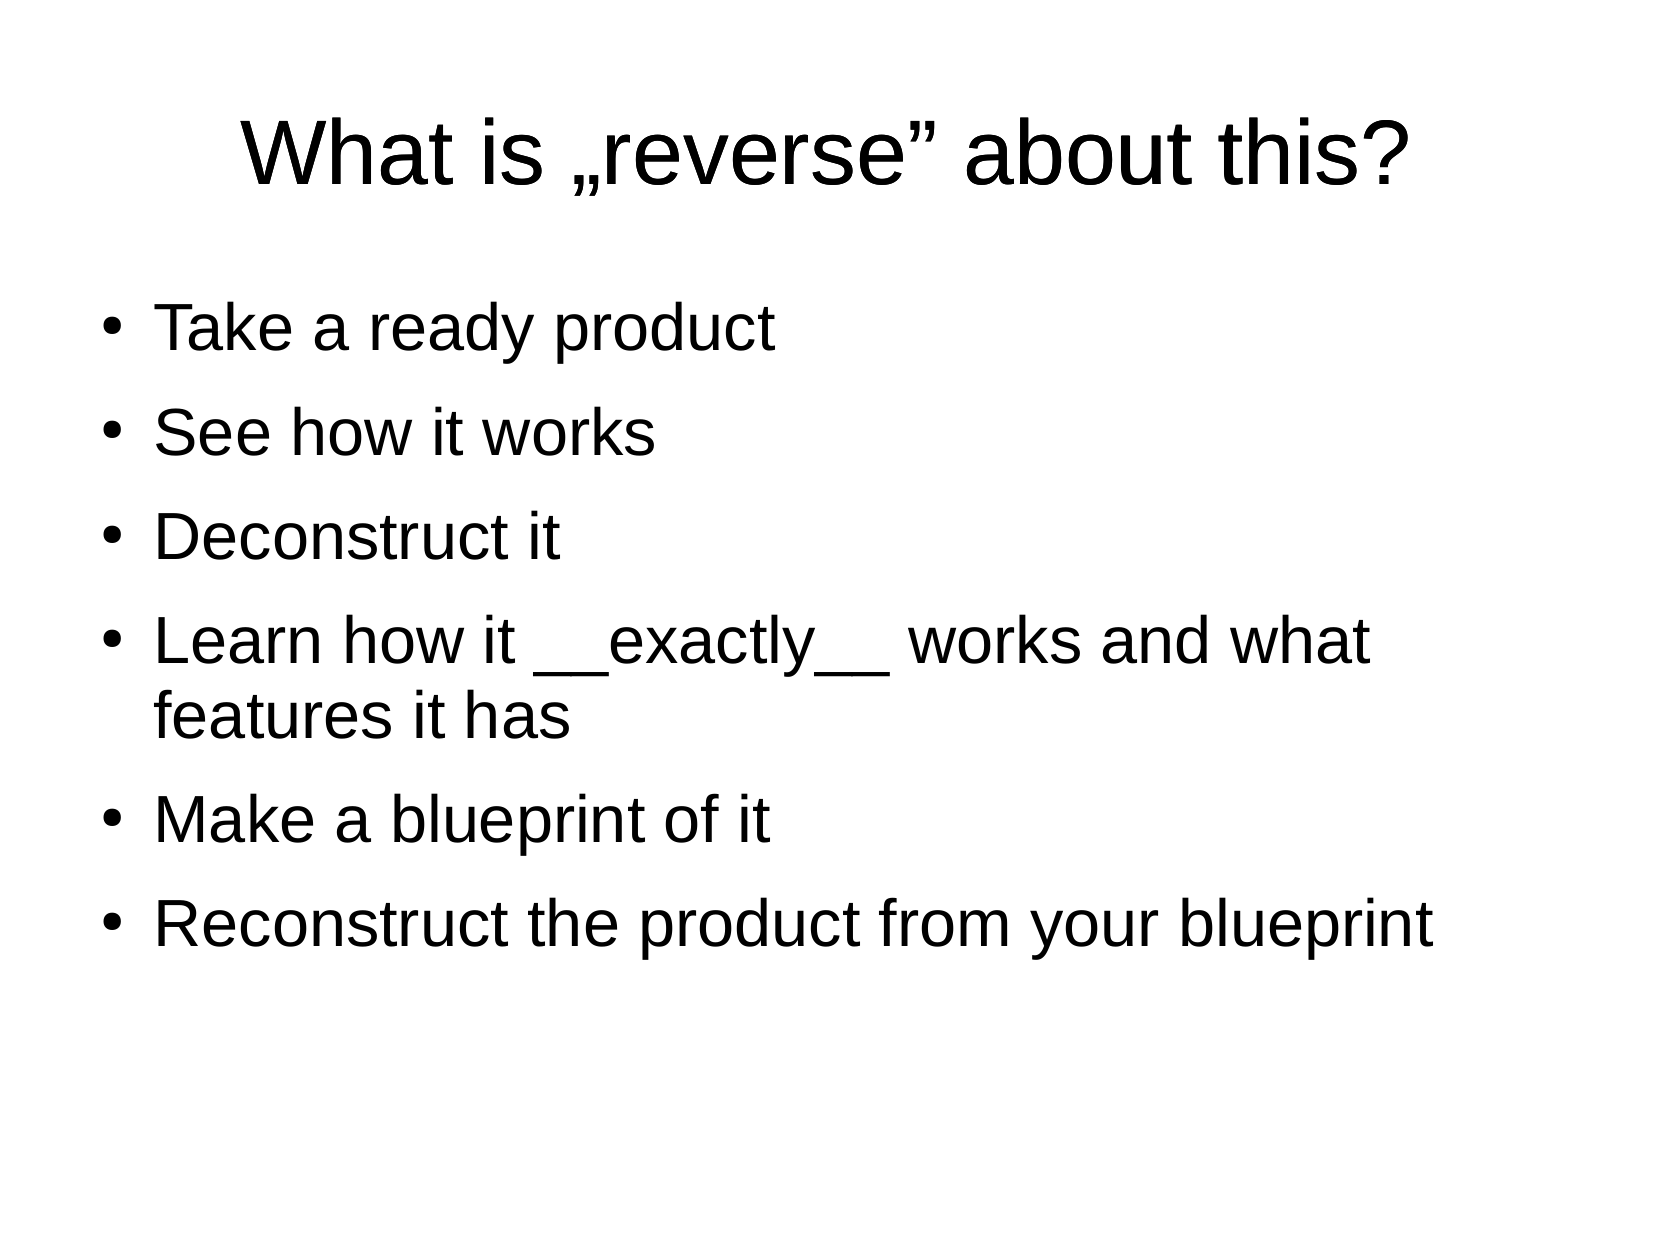

# What is „reverse” about this?
What is „reverse” about this?
Take a ready product
See how it works
Deconstruct it
Learn how it __exactly__ works and what features it has
Make a blueprint of it
Reconstruct the product from your blueprint